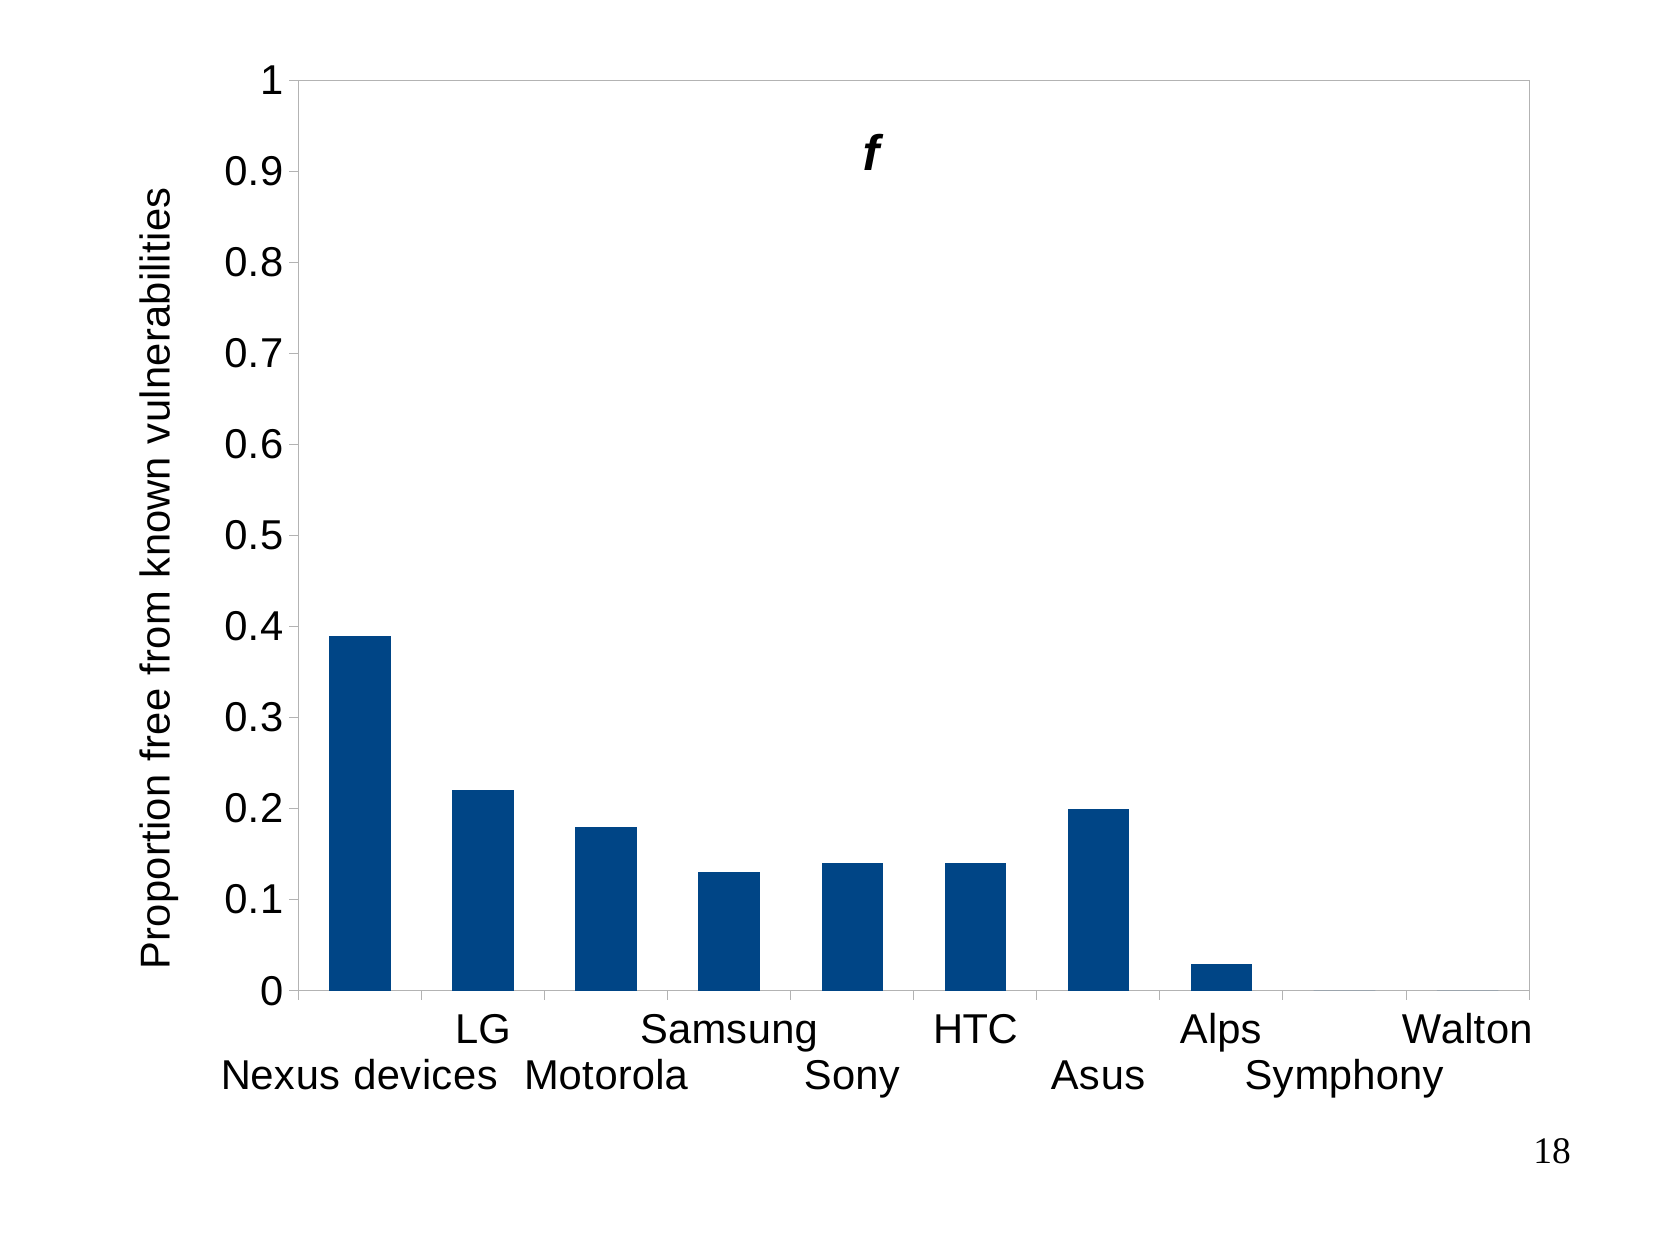

### Chart: f
| Category | Column C |
|---|---|
| Nexus devices | 0.39 |
| LG | 0.22 |
| Motorola | 0.18 |
| Samsung | 0.13 |
| Sony | 0.14 |
| HTC | 0.14 |
| Asus | 0.2 |
| Alps | 0.03 |
| Symphony | 0.0 |
| Walton | 0.0 |18